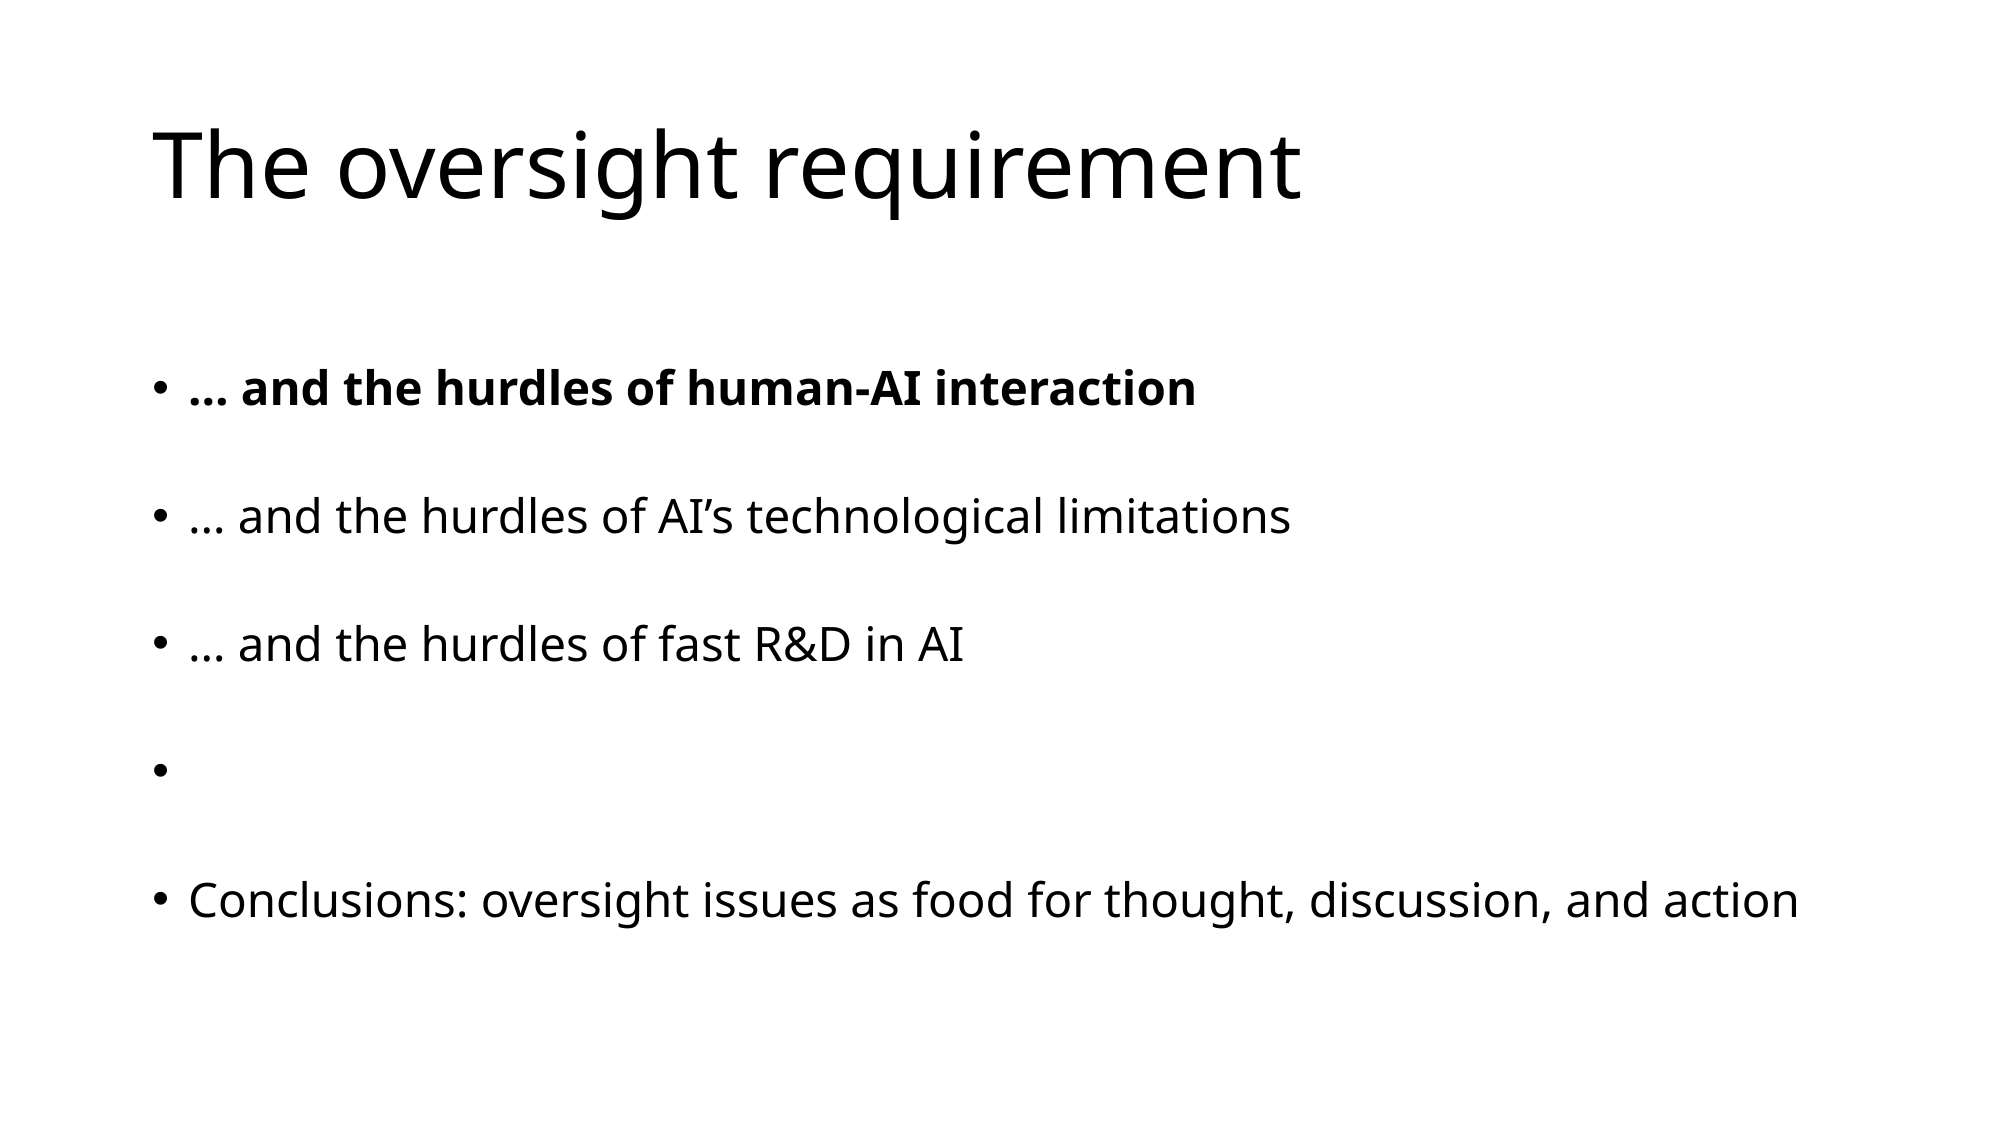

# The oversight requirement
… and the hurdles of human-AI interaction
… and the hurdles of AI’s technological limitations
… and the hurdles of fast R&D in AI
Conclusions: oversight issues as food for thought, discussion, and action